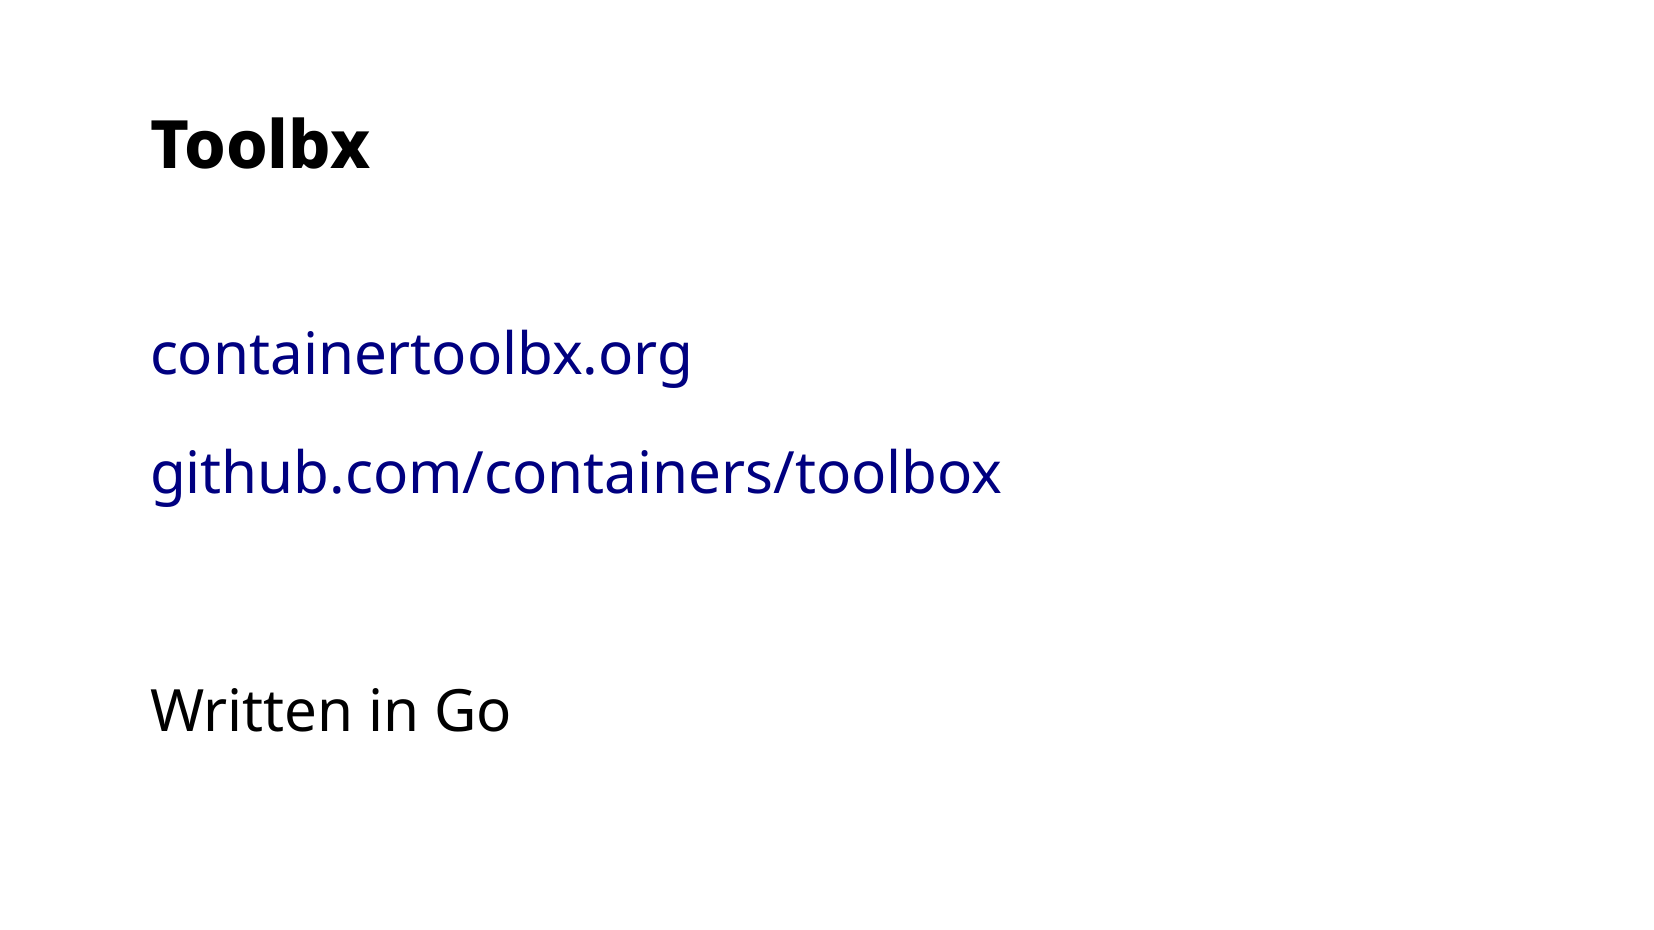

# Toolbx
containertoolbx.org
github.com/containers/toolbox
Written in Go